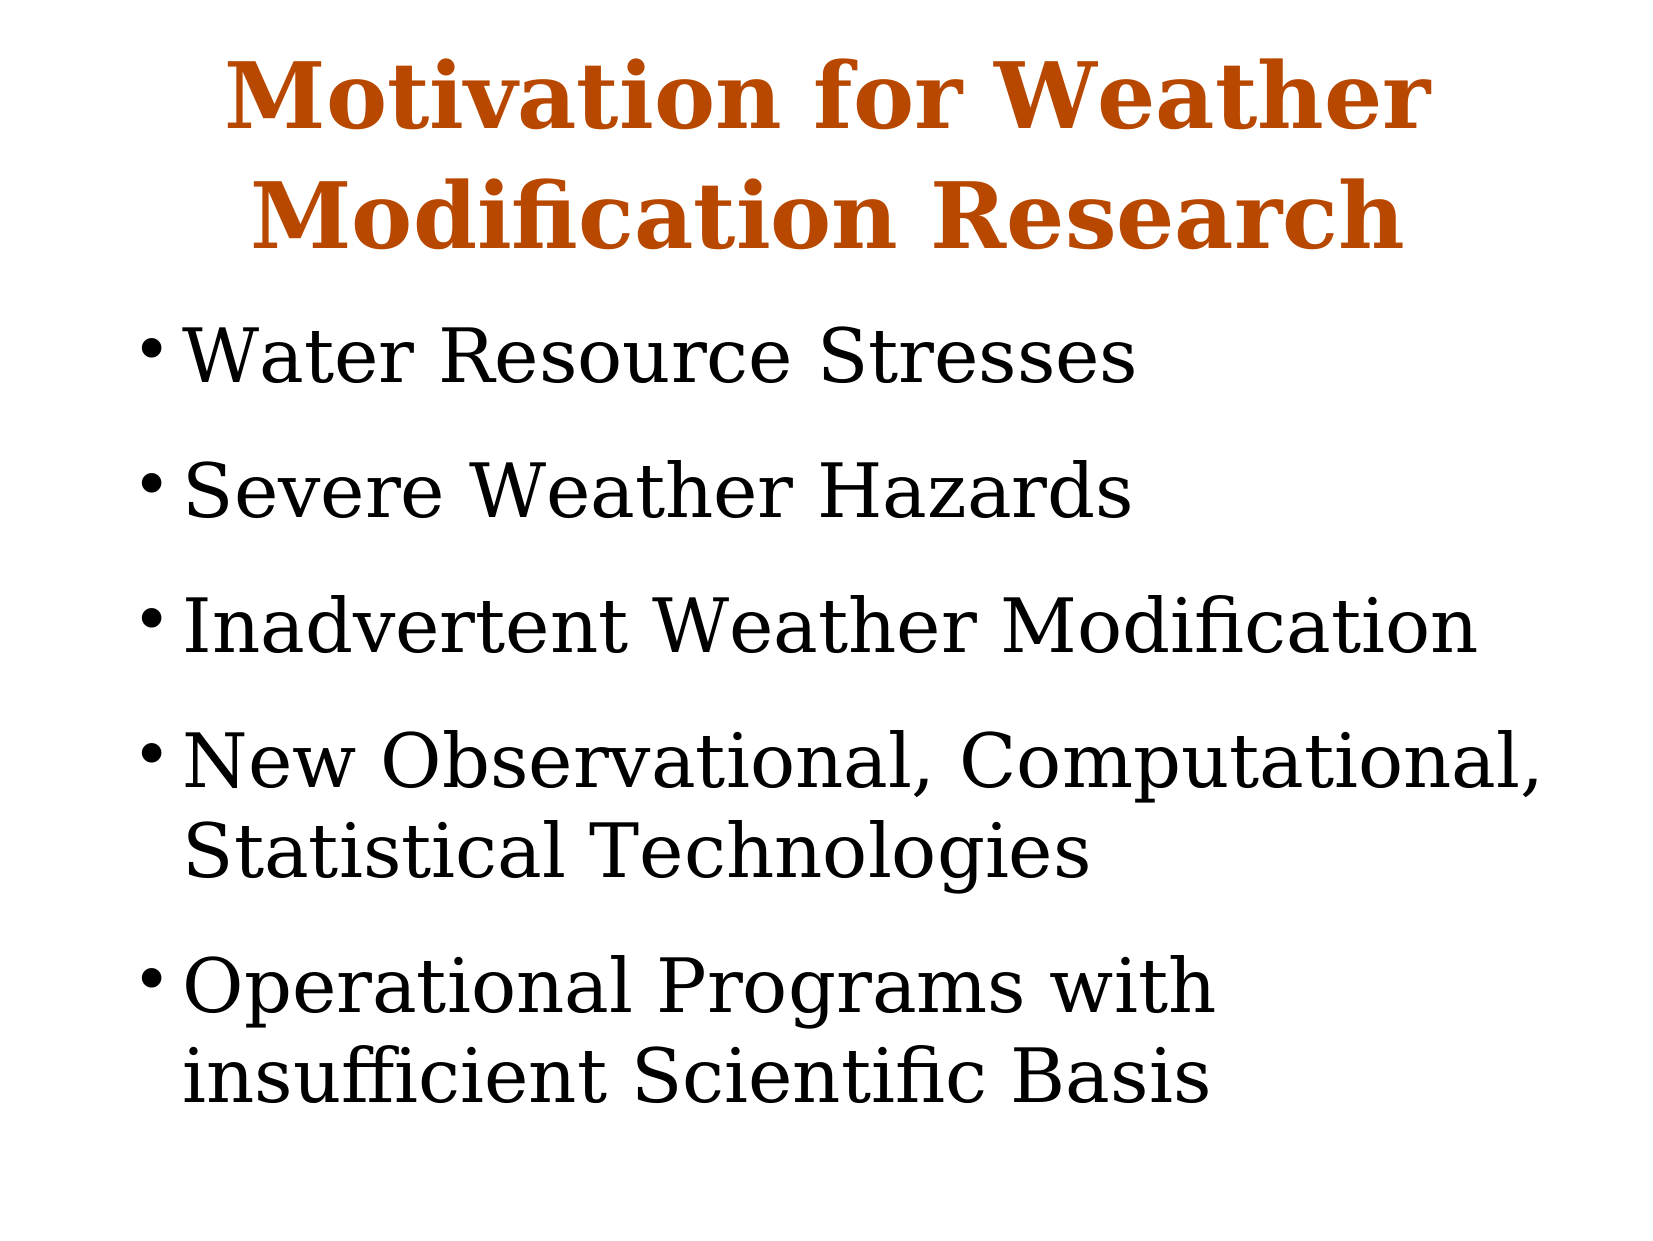

# Motivation for Weather Modification Research
Water Resource Stresses
Severe Weather Hazards
Inadvertent Weather Modification
New Observational, Computational, Statistical Technologies
Operational Programs with insufficient Scientific Basis